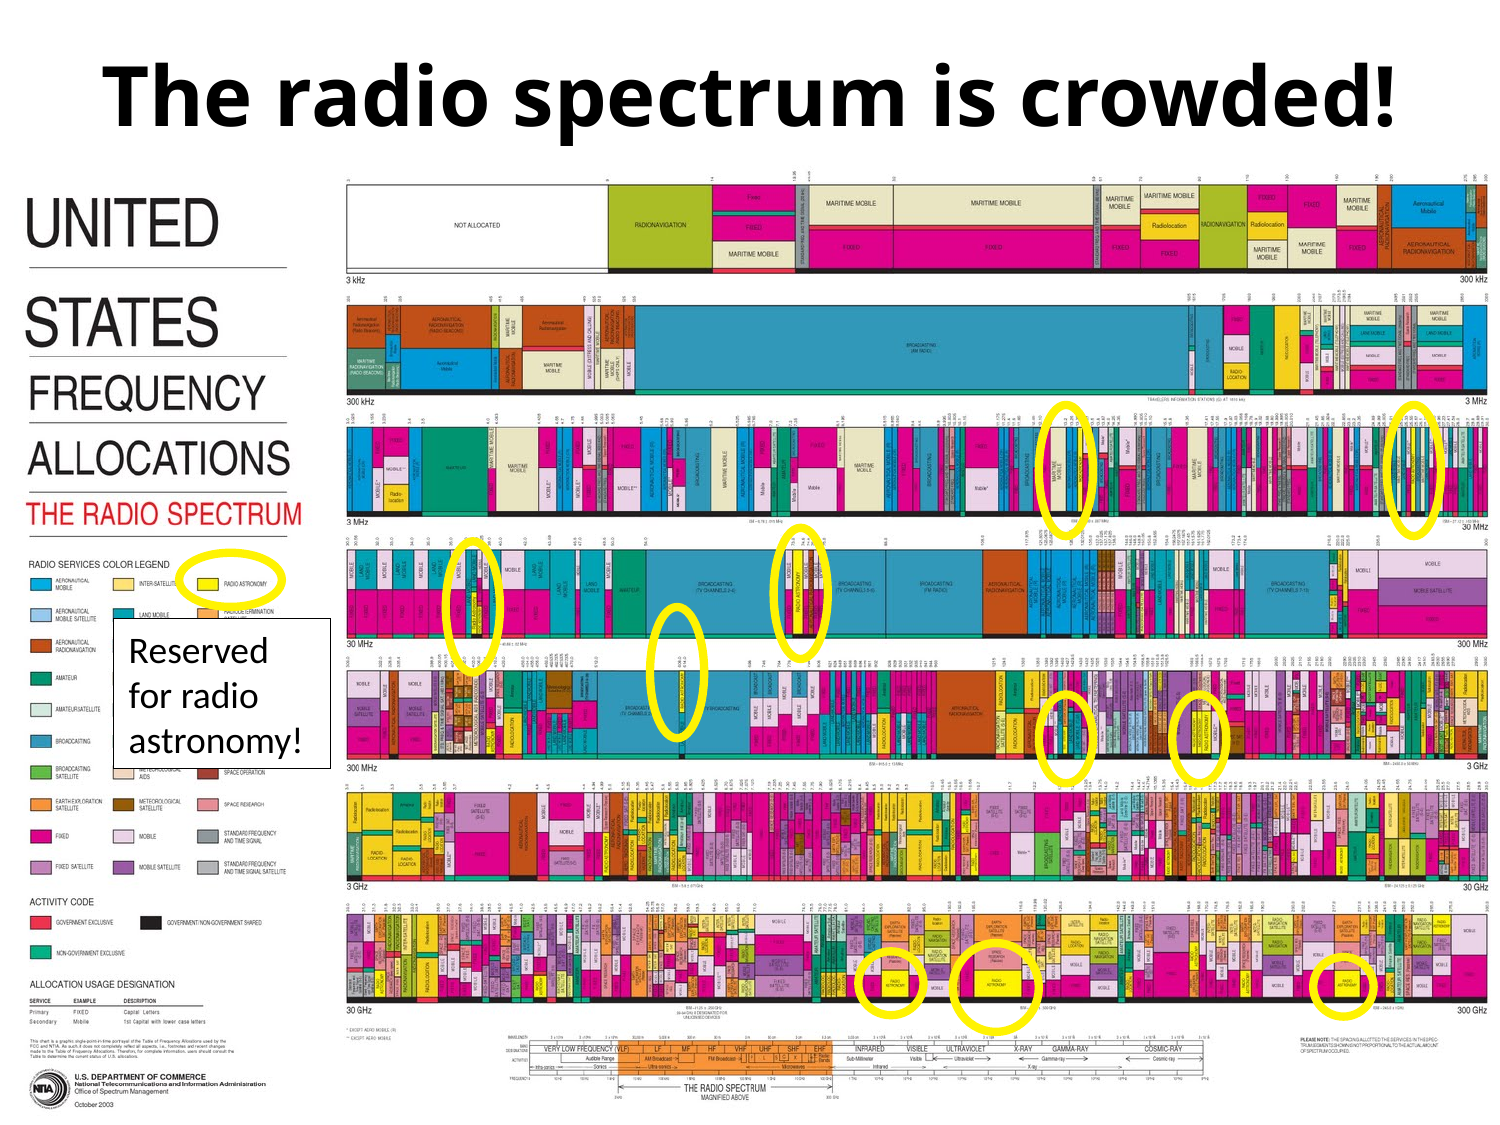

# The radio spectrum is crowded!
Reserved for radio astronomy!